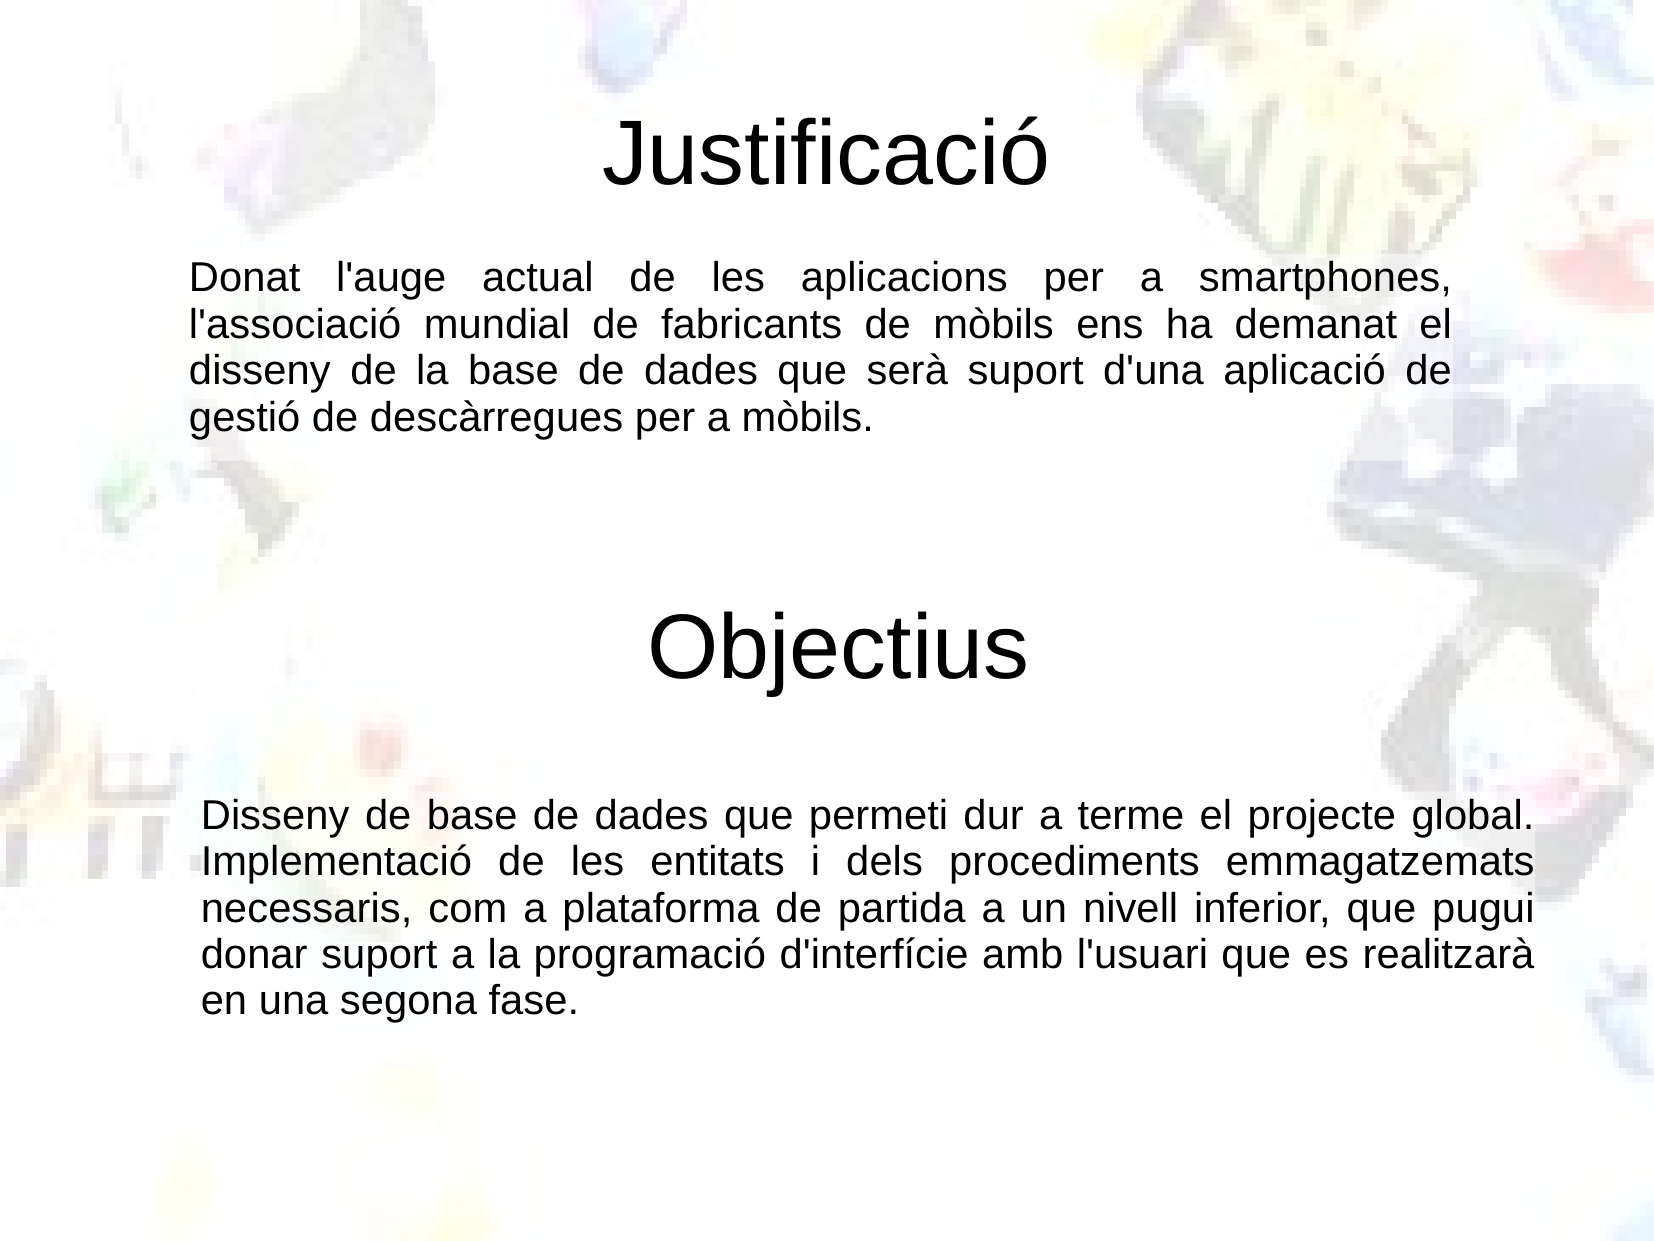

# Justificació
Donat l'auge actual de les aplicacions per a smartphones, l'associació mundial de fabricants de mòbils ens ha demanat el disseny de la base de dades que serà suport d'una aplicació de gestió de descàrregues per a mòbils.
Objectius
Disseny de base de dades que permeti dur a terme el projecte global. Implementació de les entitats i dels procediments emmagatzemats necessaris, com a plataforma de partida a un nivell inferior, que pugui donar suport a la programació d'interfície amb l'usuari que es realitzarà en una segona fase.